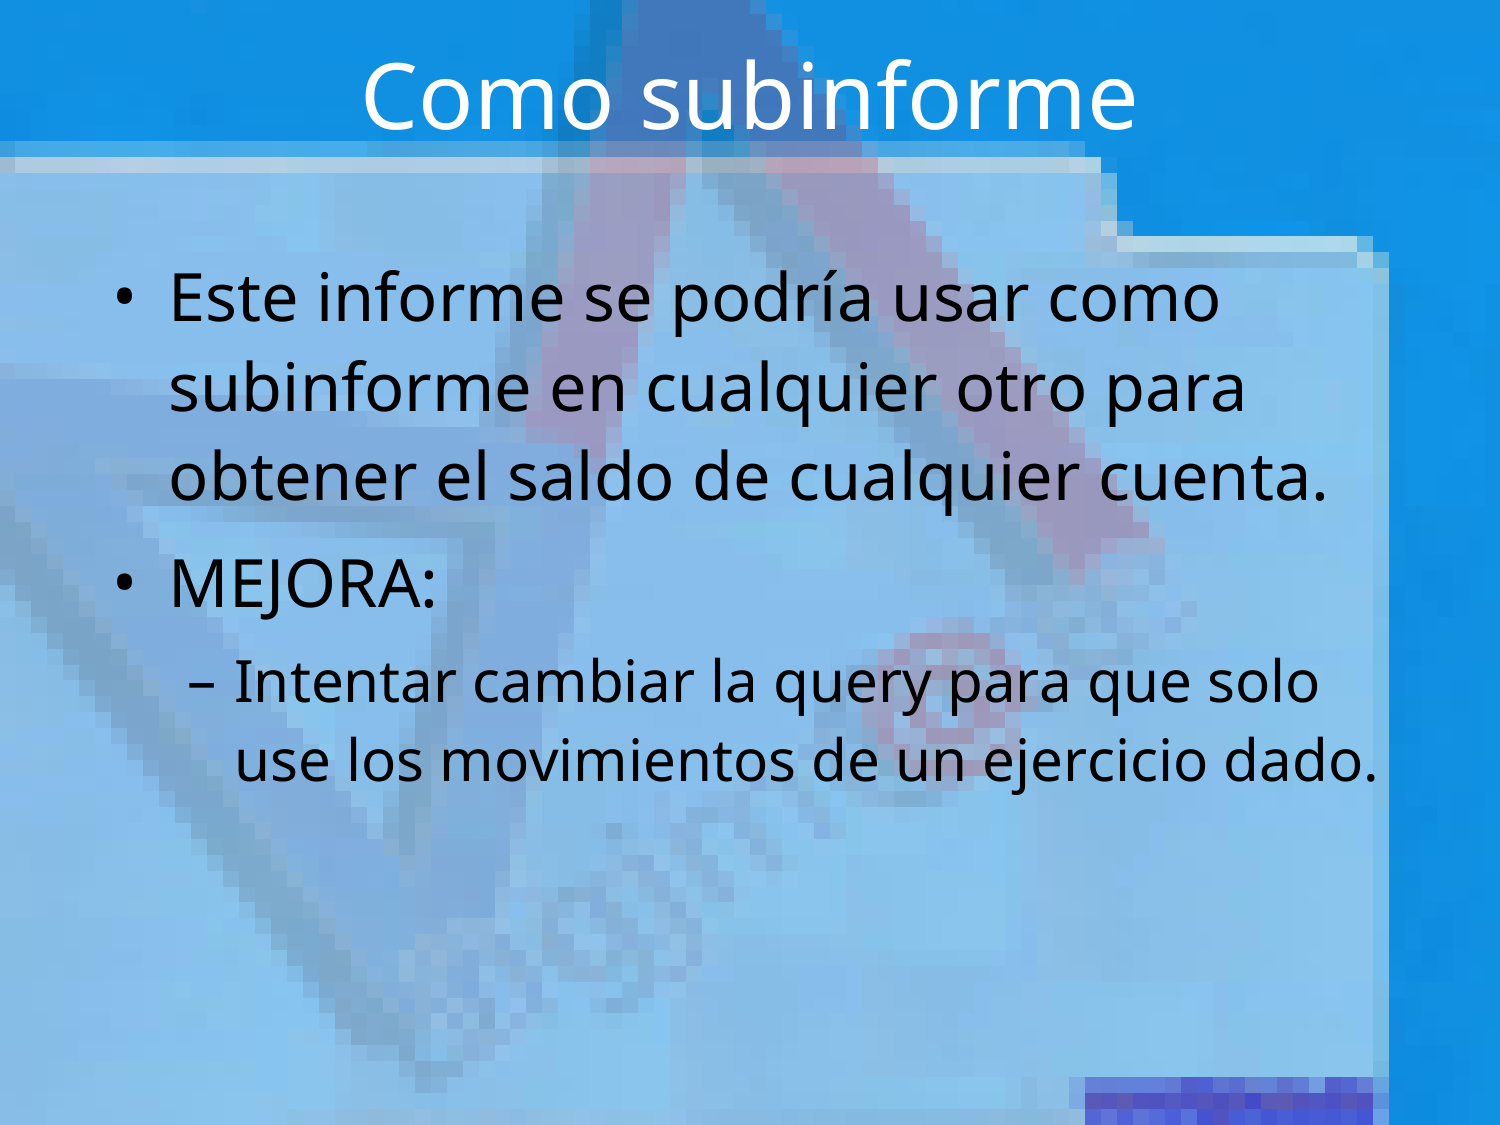

# Como subinforme
Este informe se podría usar como subinforme en cualquier otro para obtener el saldo de cualquier cuenta.
MEJORA:
Intentar cambiar la query para que solo use los movimientos de un ejercicio dado.